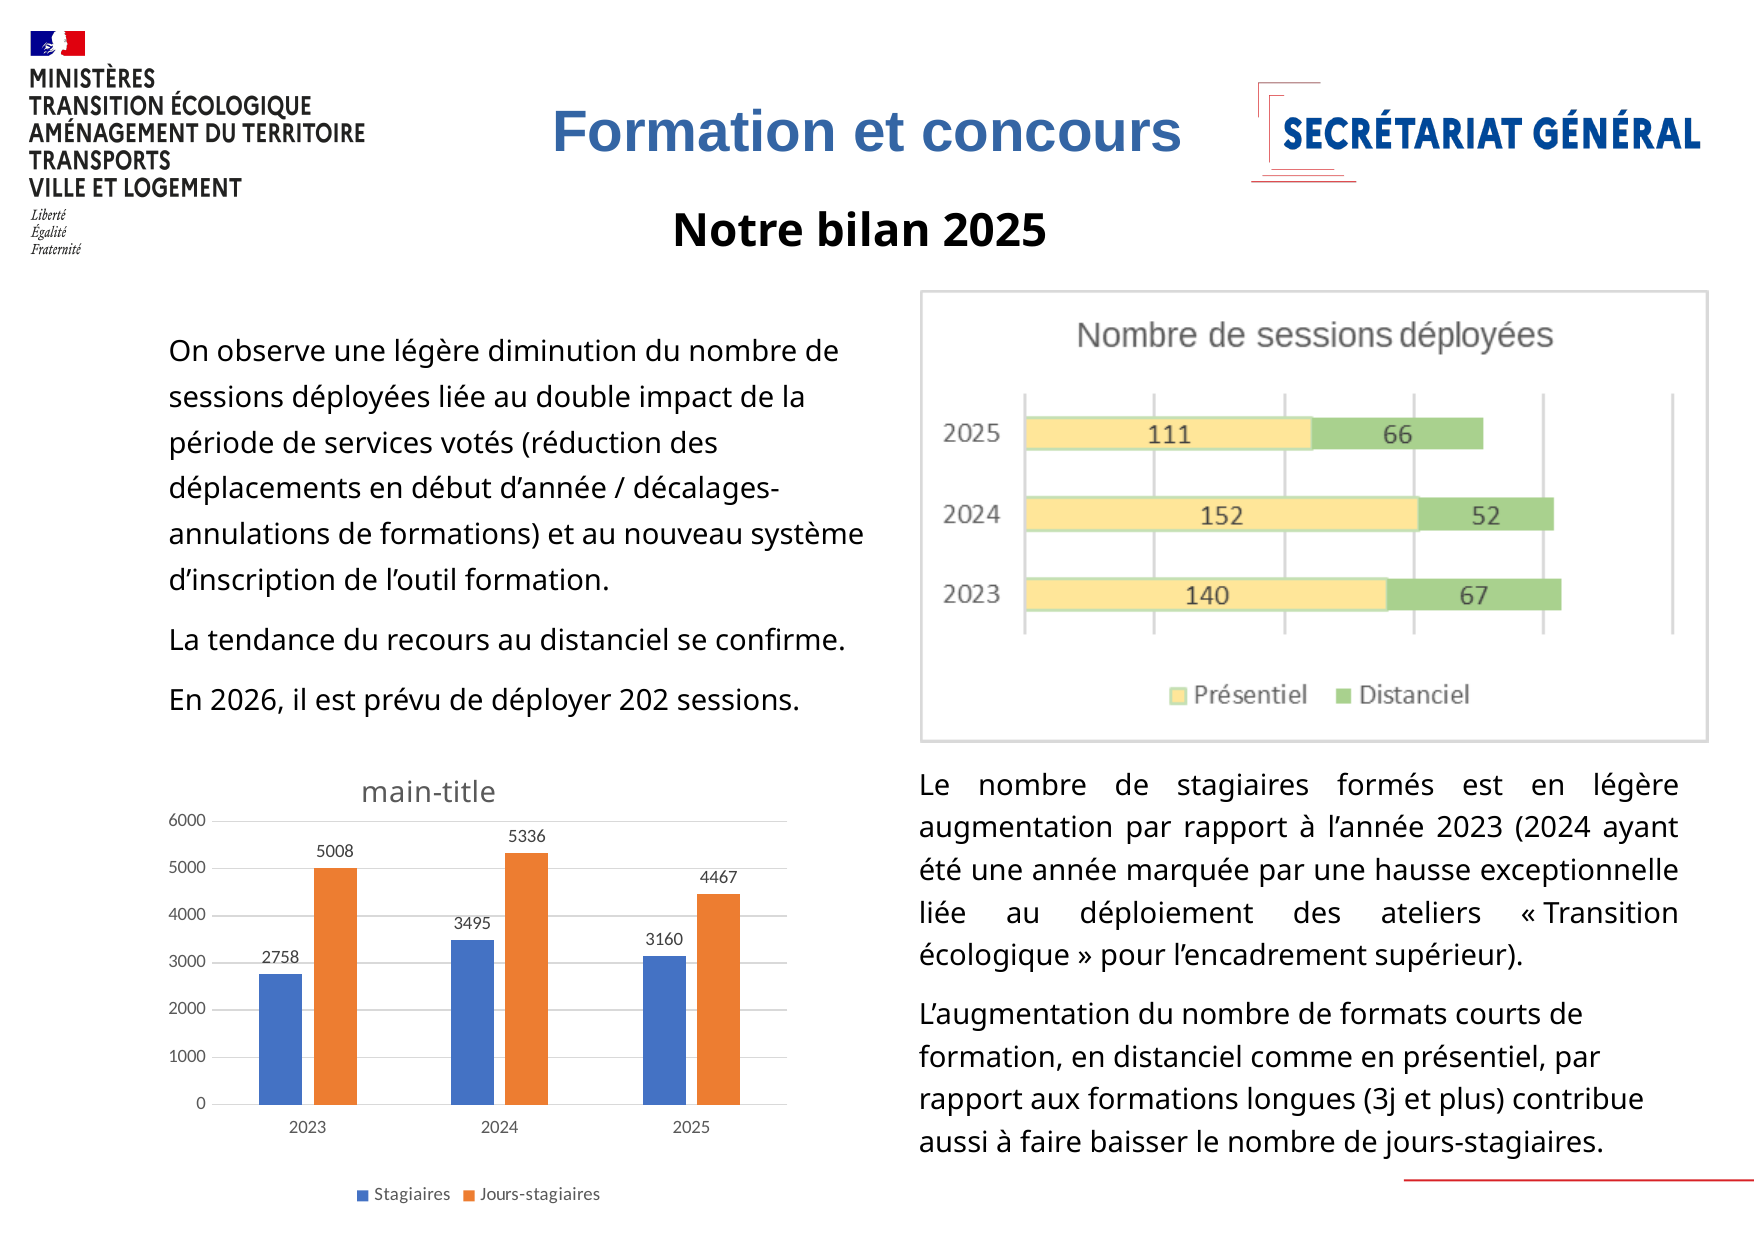

Formation et concours
Notre bilan 2025
On observe une légère diminution du nombre de sessions déployées liée au double impact de la période de services votés (réduction des déplacements en début d’année / décalages-annulations de formations) et au nouveau système d’inscription de l’outil formation.
La tendance du recours au distanciel se confirme.
En 2026, il est prévu de déployer 202 sessions.
### Chart: main-title
| Category | Stagiaires | Jours-stagiaires |
|---|---|---|
| 2023 | 2758.0 | 5008.0 |
| 2024 | 3495.0 | 5336.0 |
| 2025 | 3160.0 | 4467.0 |Le nombre de stagiaires formés est en légère augmentation par rapport à l’année 2023 (2024 ayant été une année marquée par une hausse exceptionnelle liée au déploiement des ateliers « Transition écologique » pour l’encadrement supérieur).
L’augmentation du nombre de formats courts de formation, en distanciel comme en présentiel, par rapport aux formations longues (3j et plus) contribue aussi à faire baisser le nombre de jours-stagiaires.